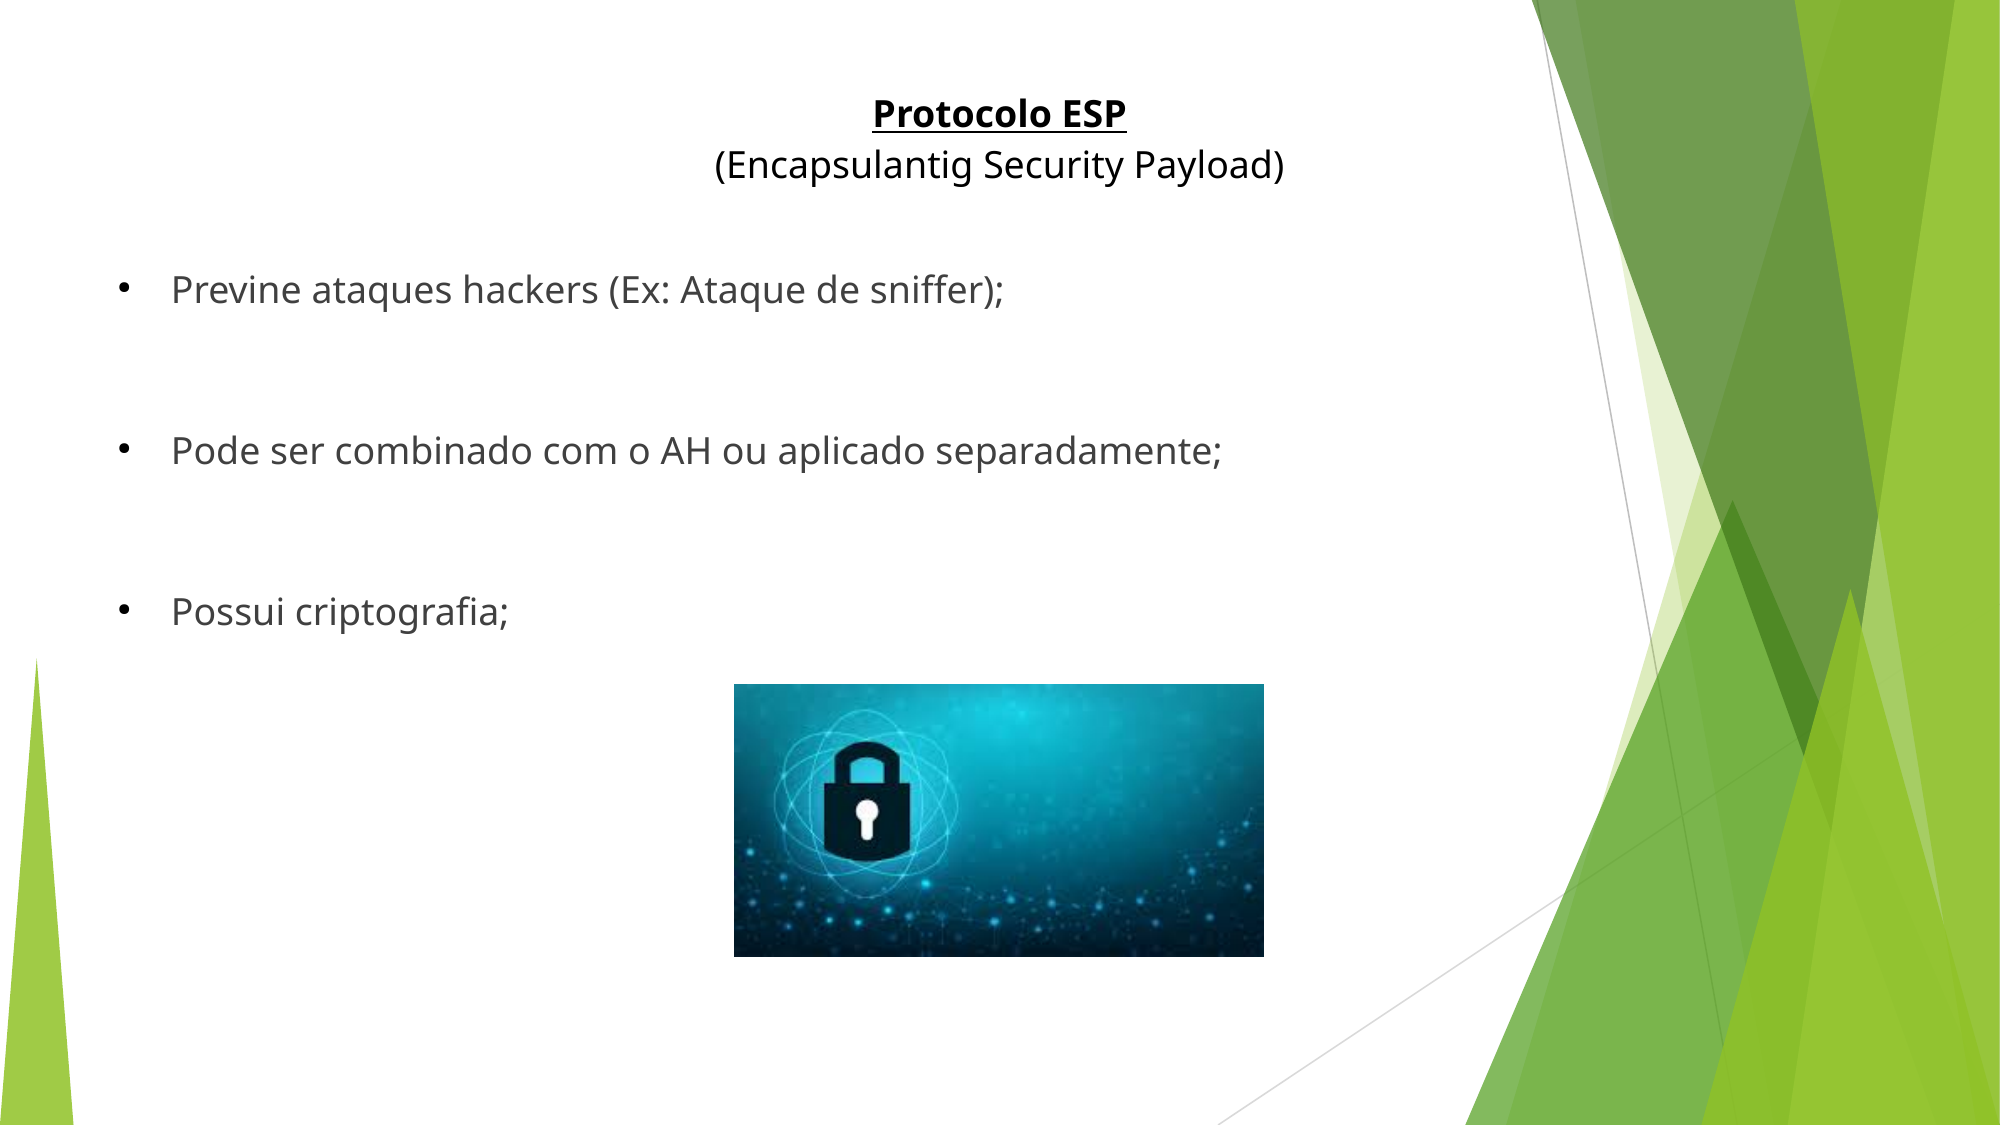

# Protocolo ESP (Encapsulantig Security Payload)
Previne ataques hackers (Ex: Ataque de sniffer);
Pode ser combinado com o AH ou aplicado separadamente;
Possui criptografia;